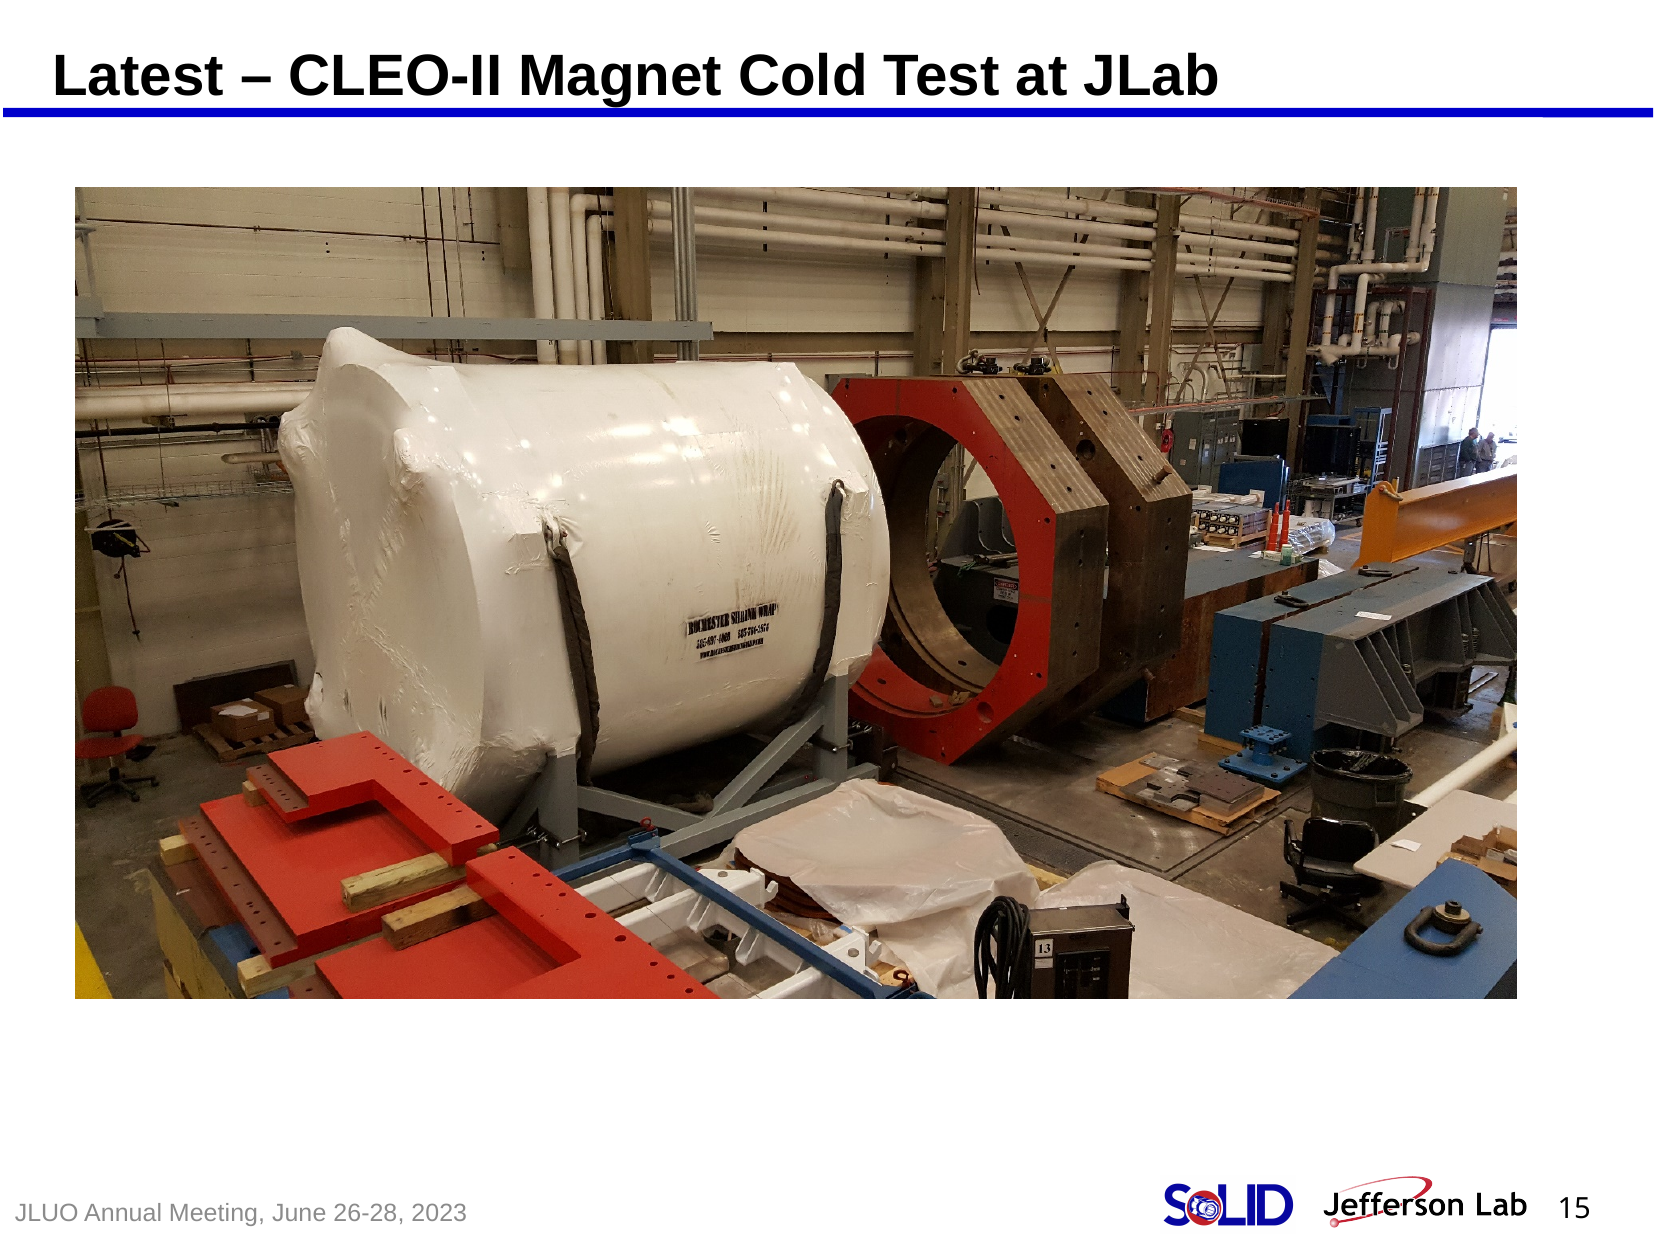

Latest – CLEO-II Magnet Cold Test at JLab